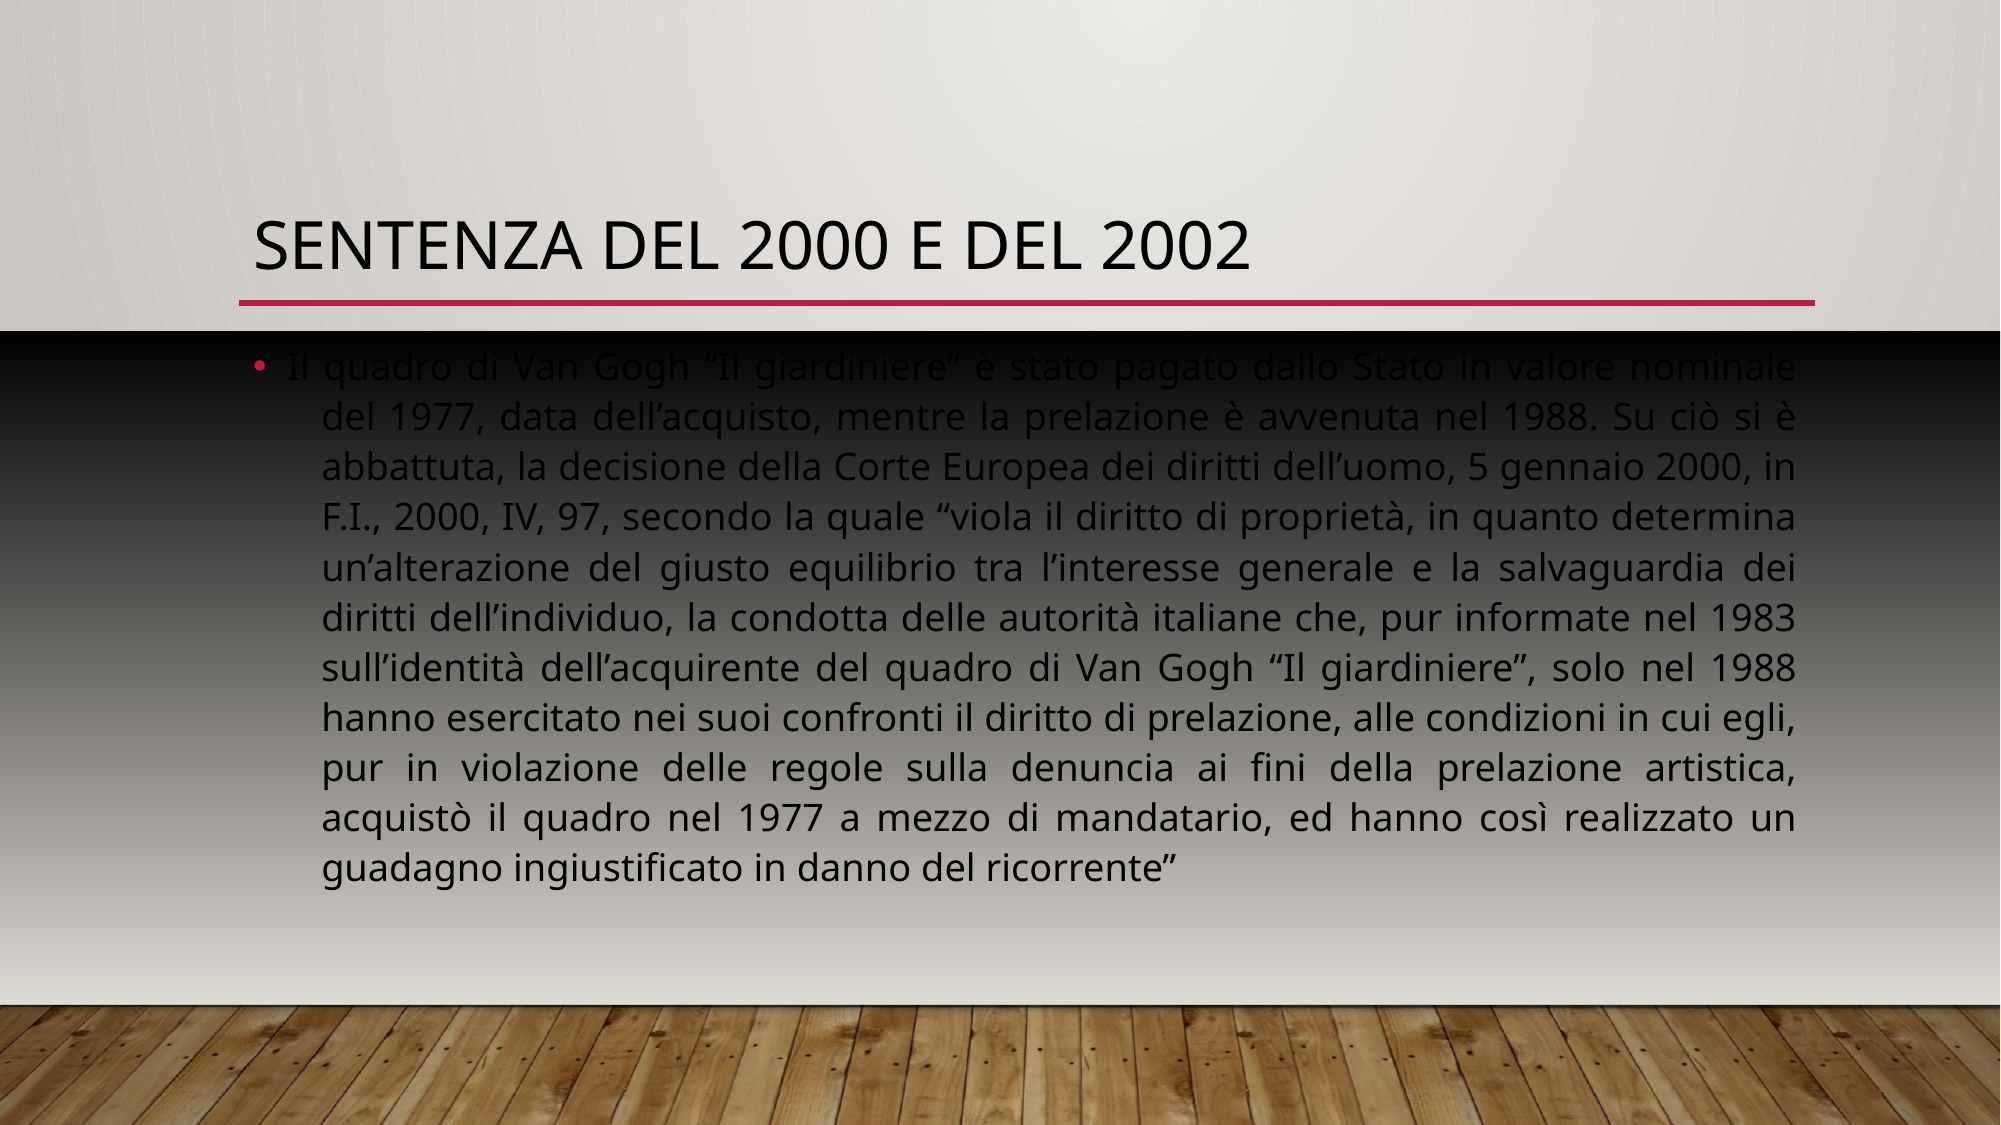

# Sentenza del 2000 e del 2002
Il quadro di Van Gogh “Il giardiniere” è stato pagato dallo Stato in valore nominale del 1977, data dell’acquisto, mentre la prelazione è avvenuta nel 1988. Su ciò si è abbattuta, la decisione della Corte Europea dei diritti dell’uomo, 5 gennaio 2000, in F.I., 2000, IV, 97, secondo la quale “viola il diritto di proprietà, in quanto determina un’alterazione del giusto equilibrio tra l’interesse generale e la salvaguardia dei diritti dell’individuo, la condotta delle autorità italiane che, pur informate nel 1983 sull’identità dell’acquirente del quadro di Van Gogh “Il giardiniere”, solo nel 1988 hanno esercitato nei suoi confronti il diritto di prelazione, alle condizioni in cui egli, pur in violazione delle regole sulla denuncia ai fini della prelazione artistica, acquistò il quadro nel 1977 a mezzo di mandatario, ed hanno così realizzato un guadagno ingiustificato in danno del ricorrente”